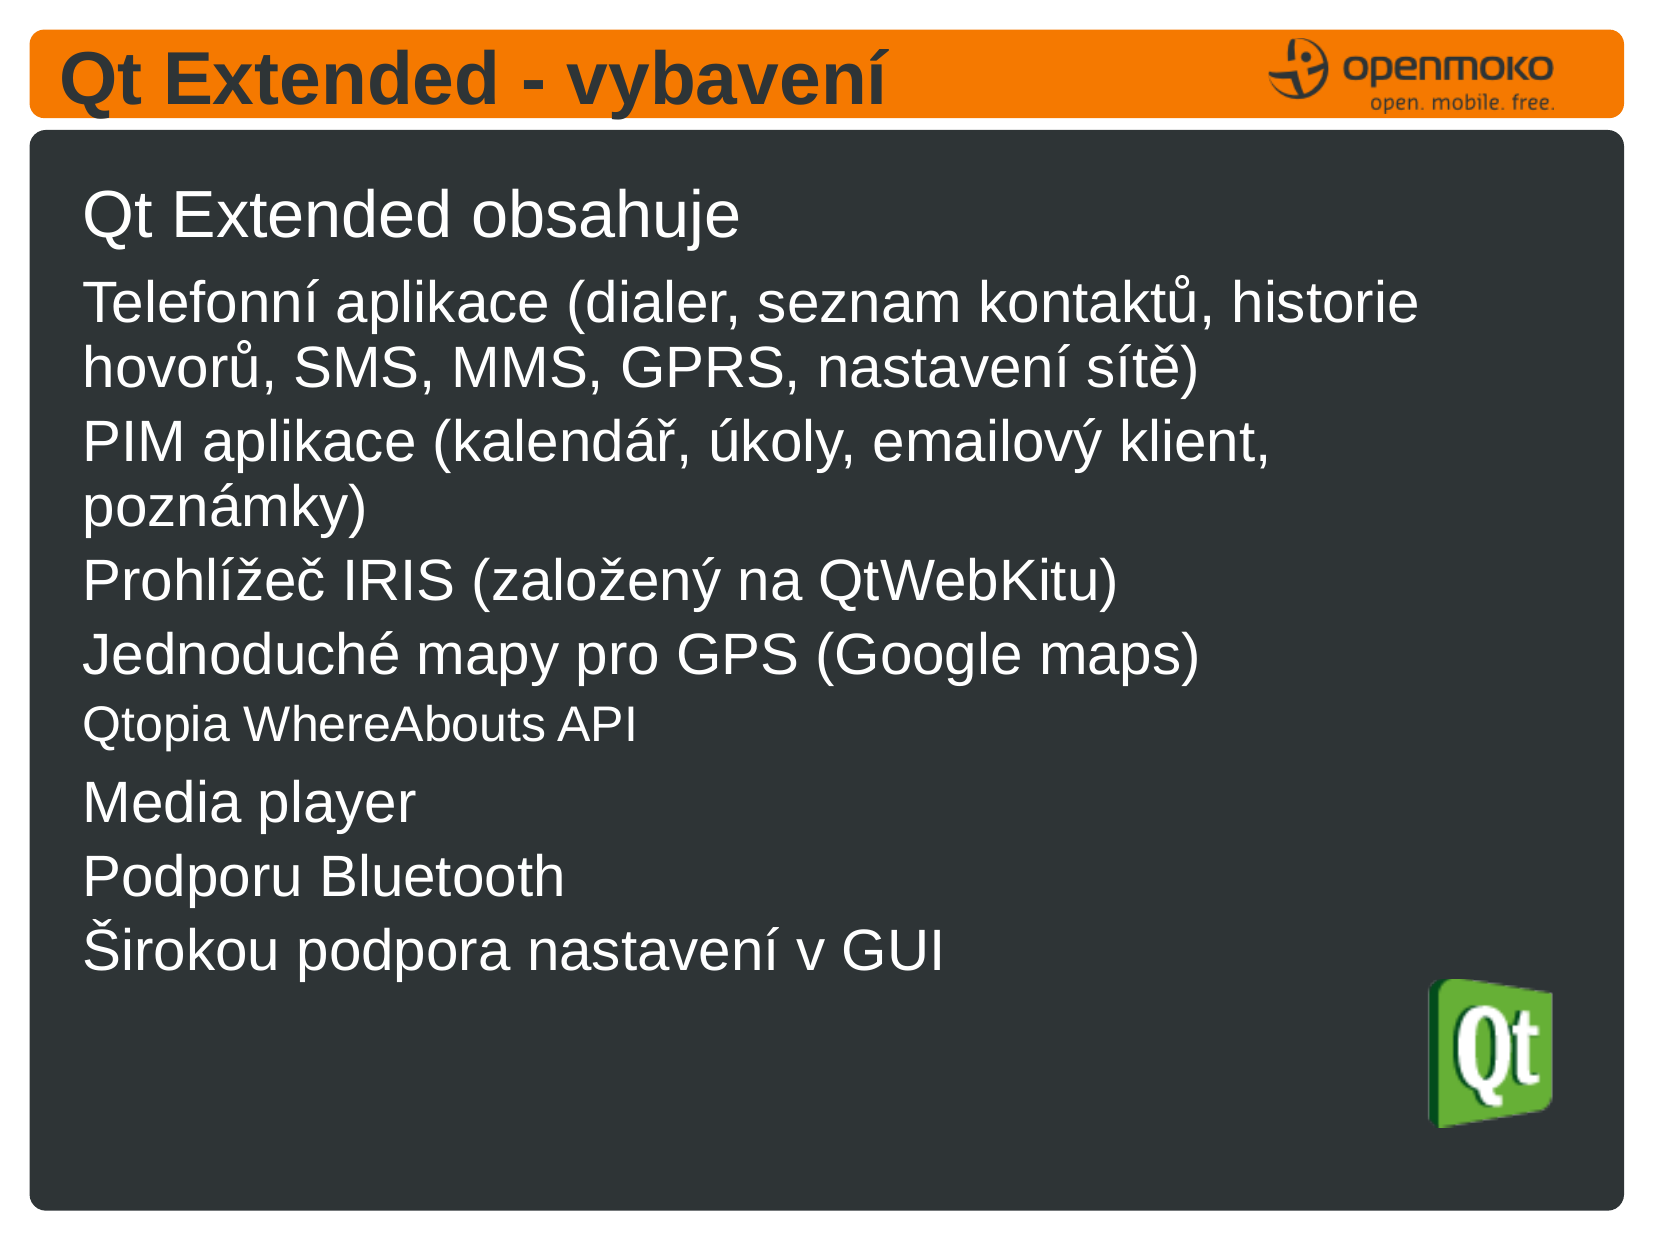

# Qt Extended - vybavení
Qt Extended obsahuje
Telefonní aplikace (dialer, seznam kontaktů, historie hovorů, SMS, MMS, GPRS, nastavení sítě)
PIM aplikace (kalendář, úkoly, emailový klient, poznámky)
Prohlížeč IRIS (založený na QtWebKitu)
Jednoduché mapy pro GPS (Google maps)
Qtopia WhereAbouts API
Media player
Podporu Bluetooth
Širokou podpora nastavení v GUI